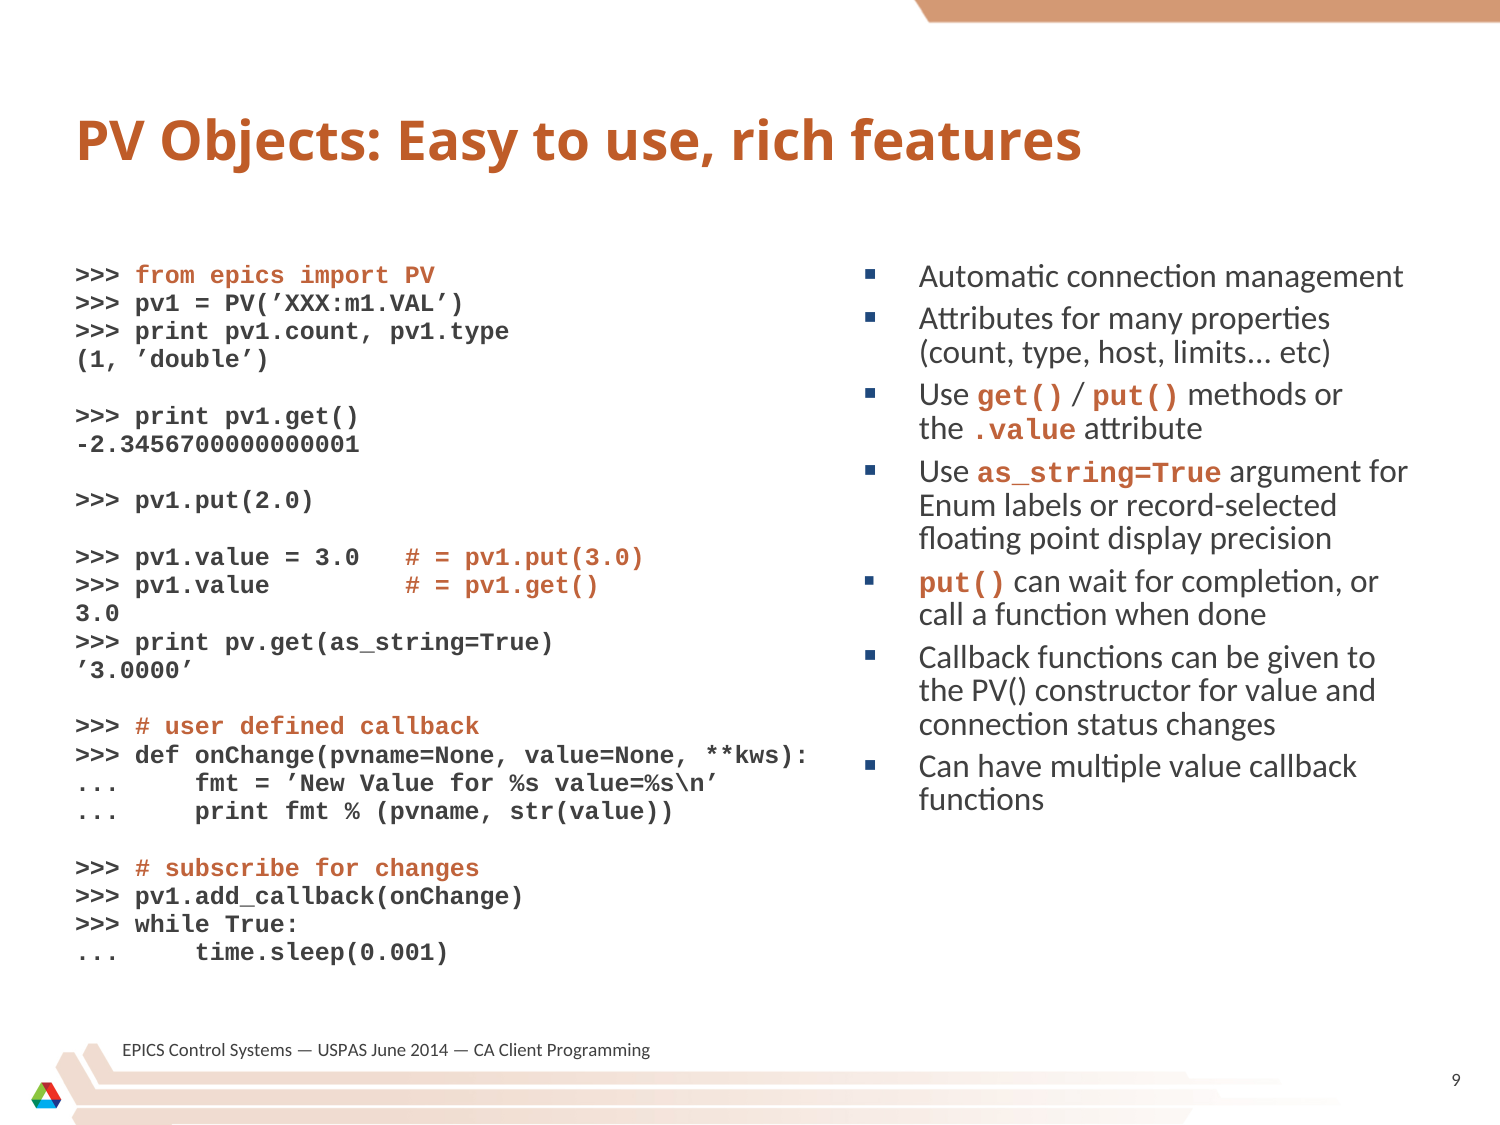

# PV Objects: Easy to use, rich features
>>> from epics import PV
>>> pv1 = PV(’XXX:m1.VAL’)
>>> print pv1.count, pv1.type
(1, ’double’)
>>> print pv1.get()
-2.3456700000000001
>>> pv1.put(2.0)
>>> pv1.value = 3.0 # = pv1.put(3.0)
>>> pv1.value # = pv1.get()
3.0
>>> print pv.get(as_string=True)
’3.0000’
>>> # user defined callback
>>> def onChange(pvname=None, value=None, **kws):
... fmt = ’New Value for %s value=%s\n’
... print fmt % (pvname, str(value))
>>> # subscribe for changes
>>> pv1.add_callback(onChange)
>>> while True:
... time.sleep(0.001)
Automatic connection management
Attributes for many properties (count, type, host, limits... etc)
Use get() / put() methods or the .value attribute
Use as_string=True argument for Enum labels or record-selected floating point display precision
put() can wait for completion, or call a function when done
Callback functions can be given to the PV() constructor for value and connection status changes
Can have multiple value callback functions
EPICS Control Systems — USPAS June 2014 — CA Client Programming
9